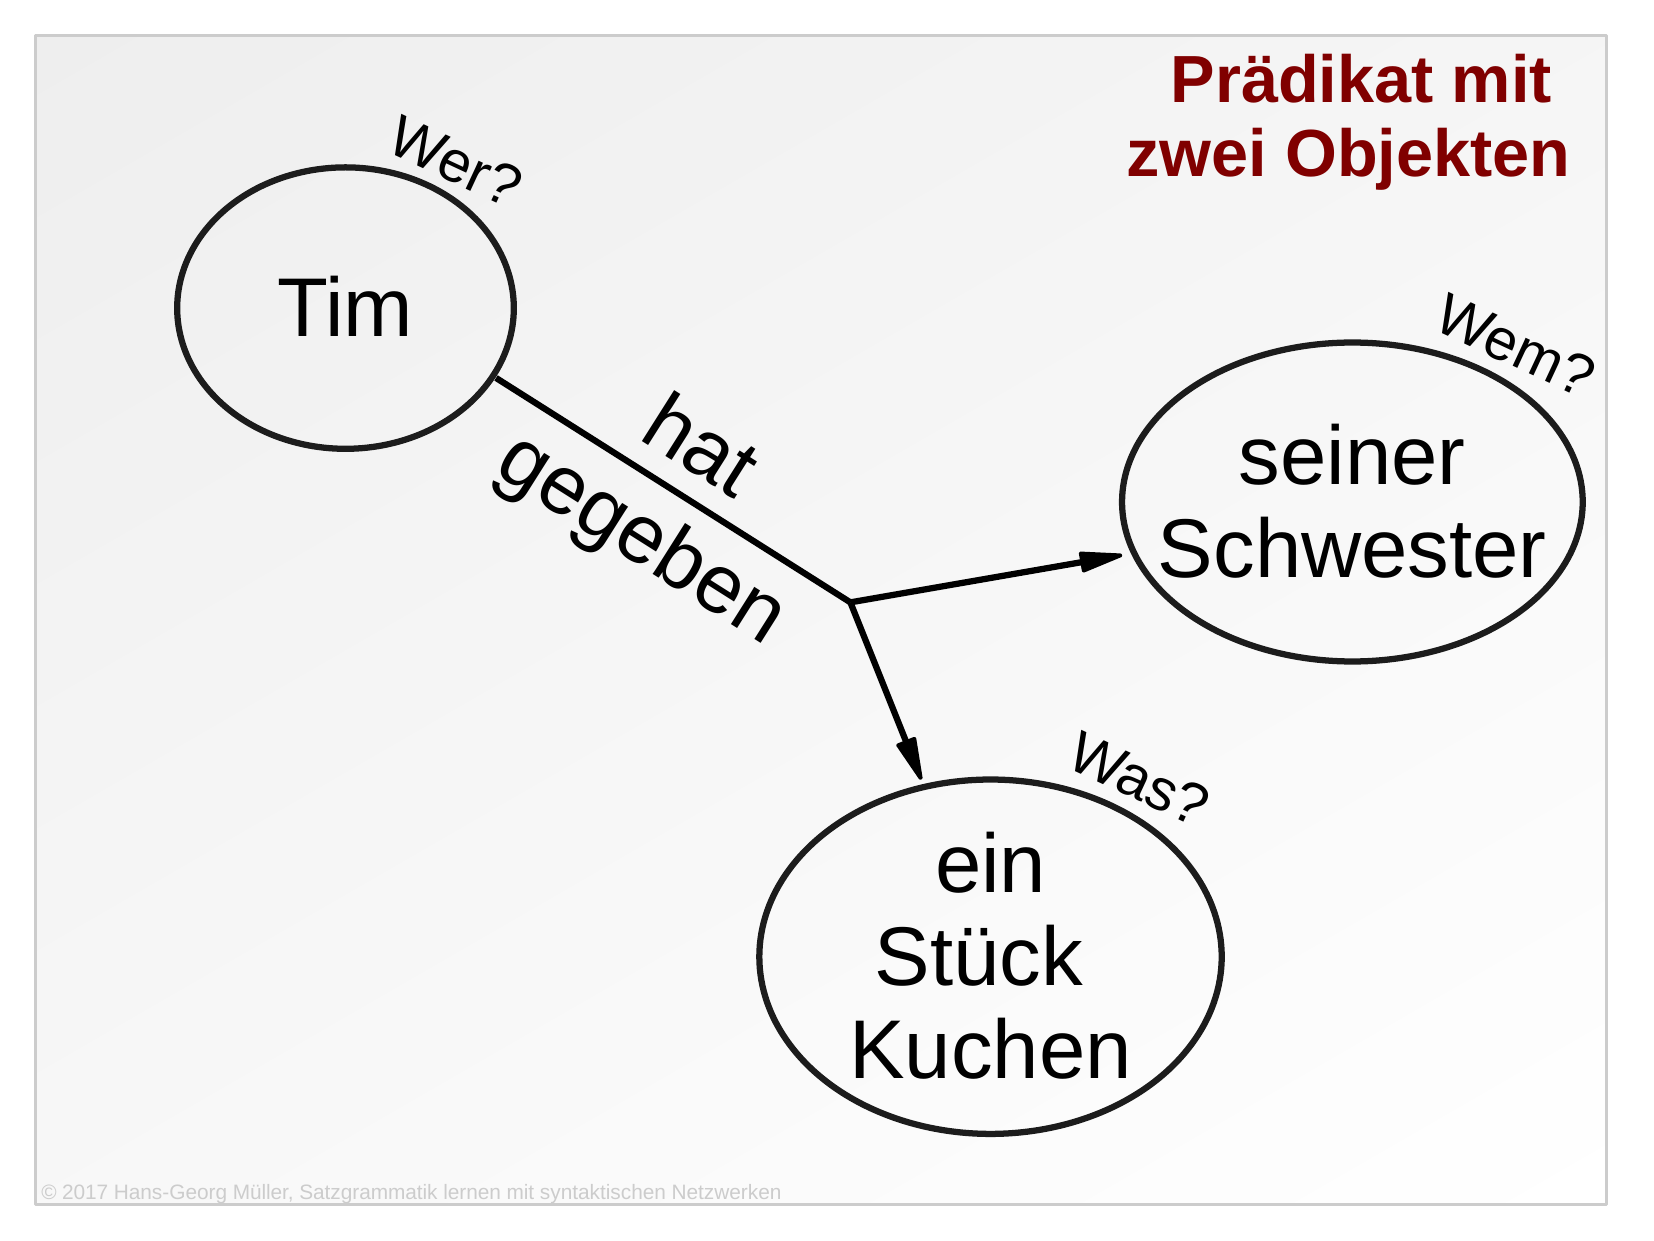

# Prädikat mit zwei Objekten
Wer?
Tim
Wem?
seiner
Schwester
hat
gegeben
Was?
ein
Stück
Kuchen